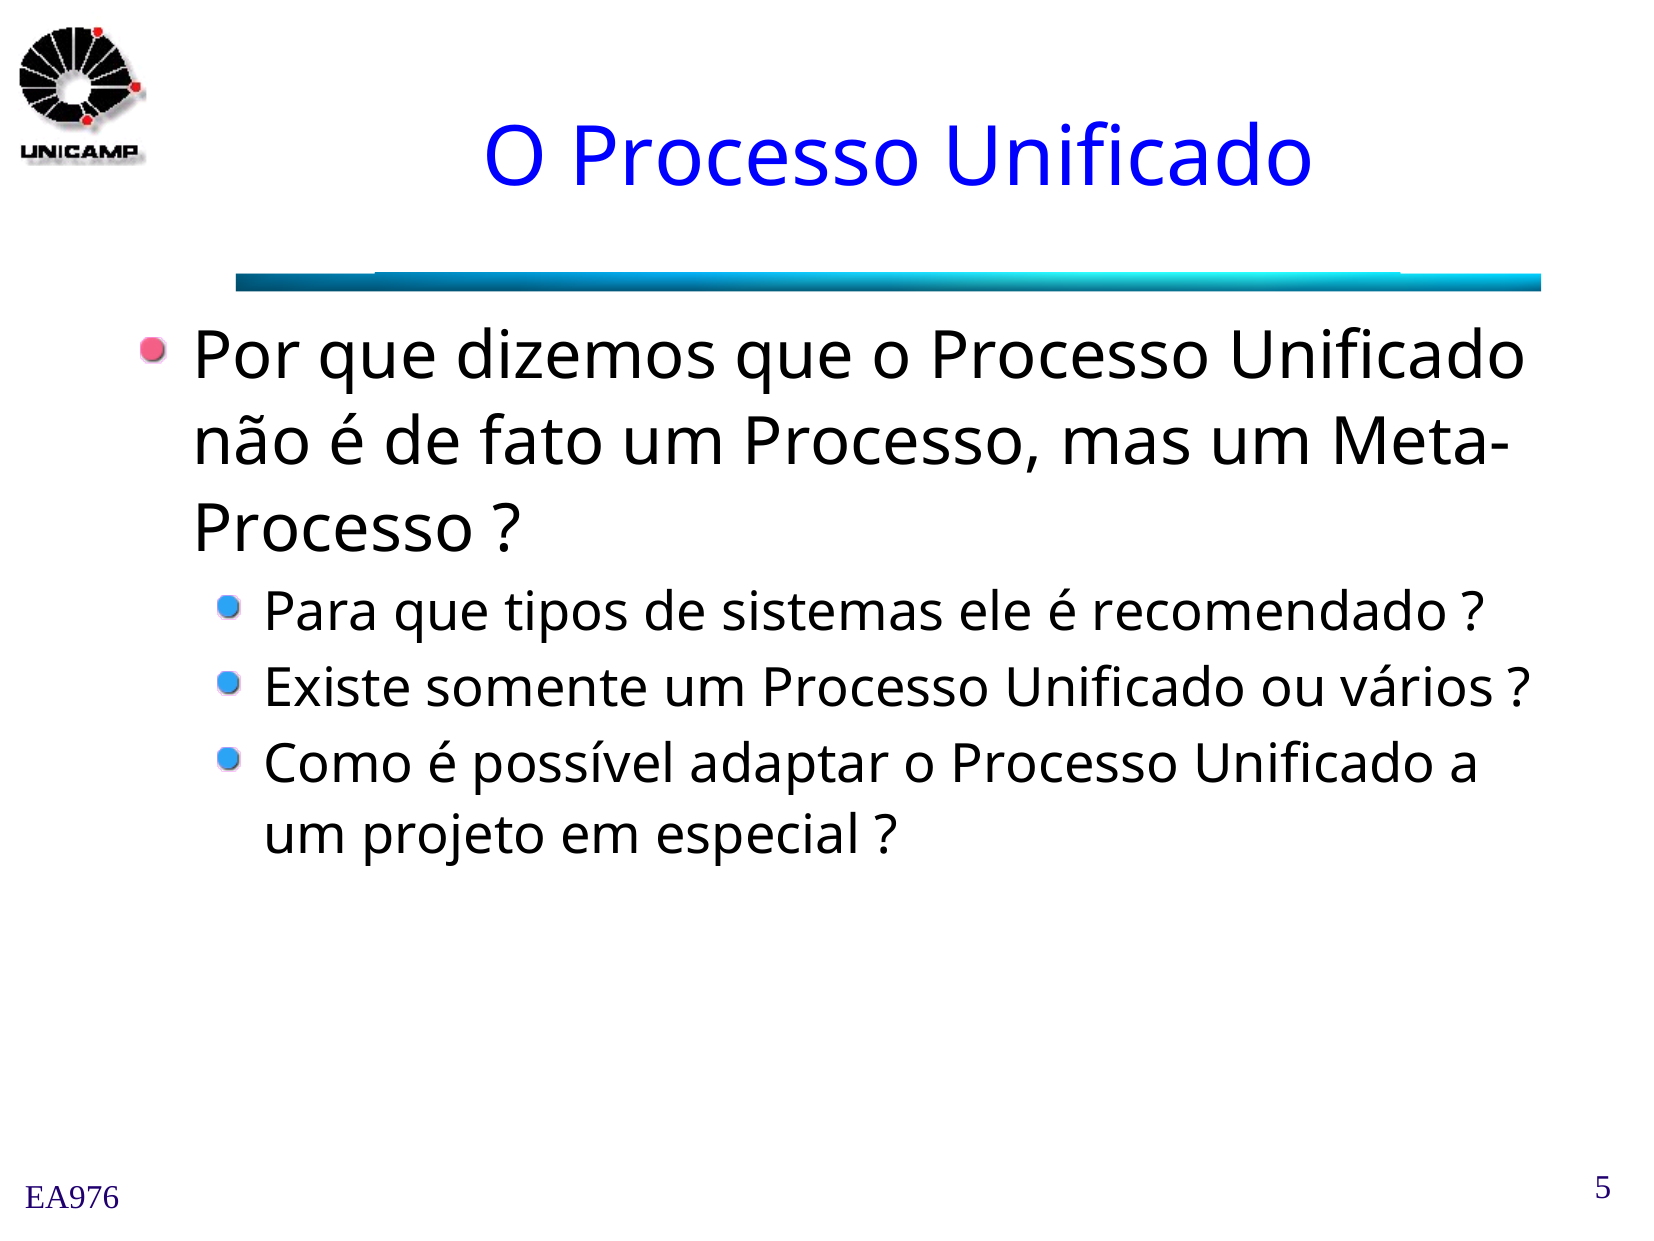

# O Processo Unificado
Por que dizemos que o Processo Unificado não é de fato um Processo, mas um Meta-Processo ?
Para que tipos de sistemas ele é recomendado ?
Existe somente um Processo Unificado ou vários ?
Como é possível adaptar o Processo Unificado a um projeto em especial ?
5